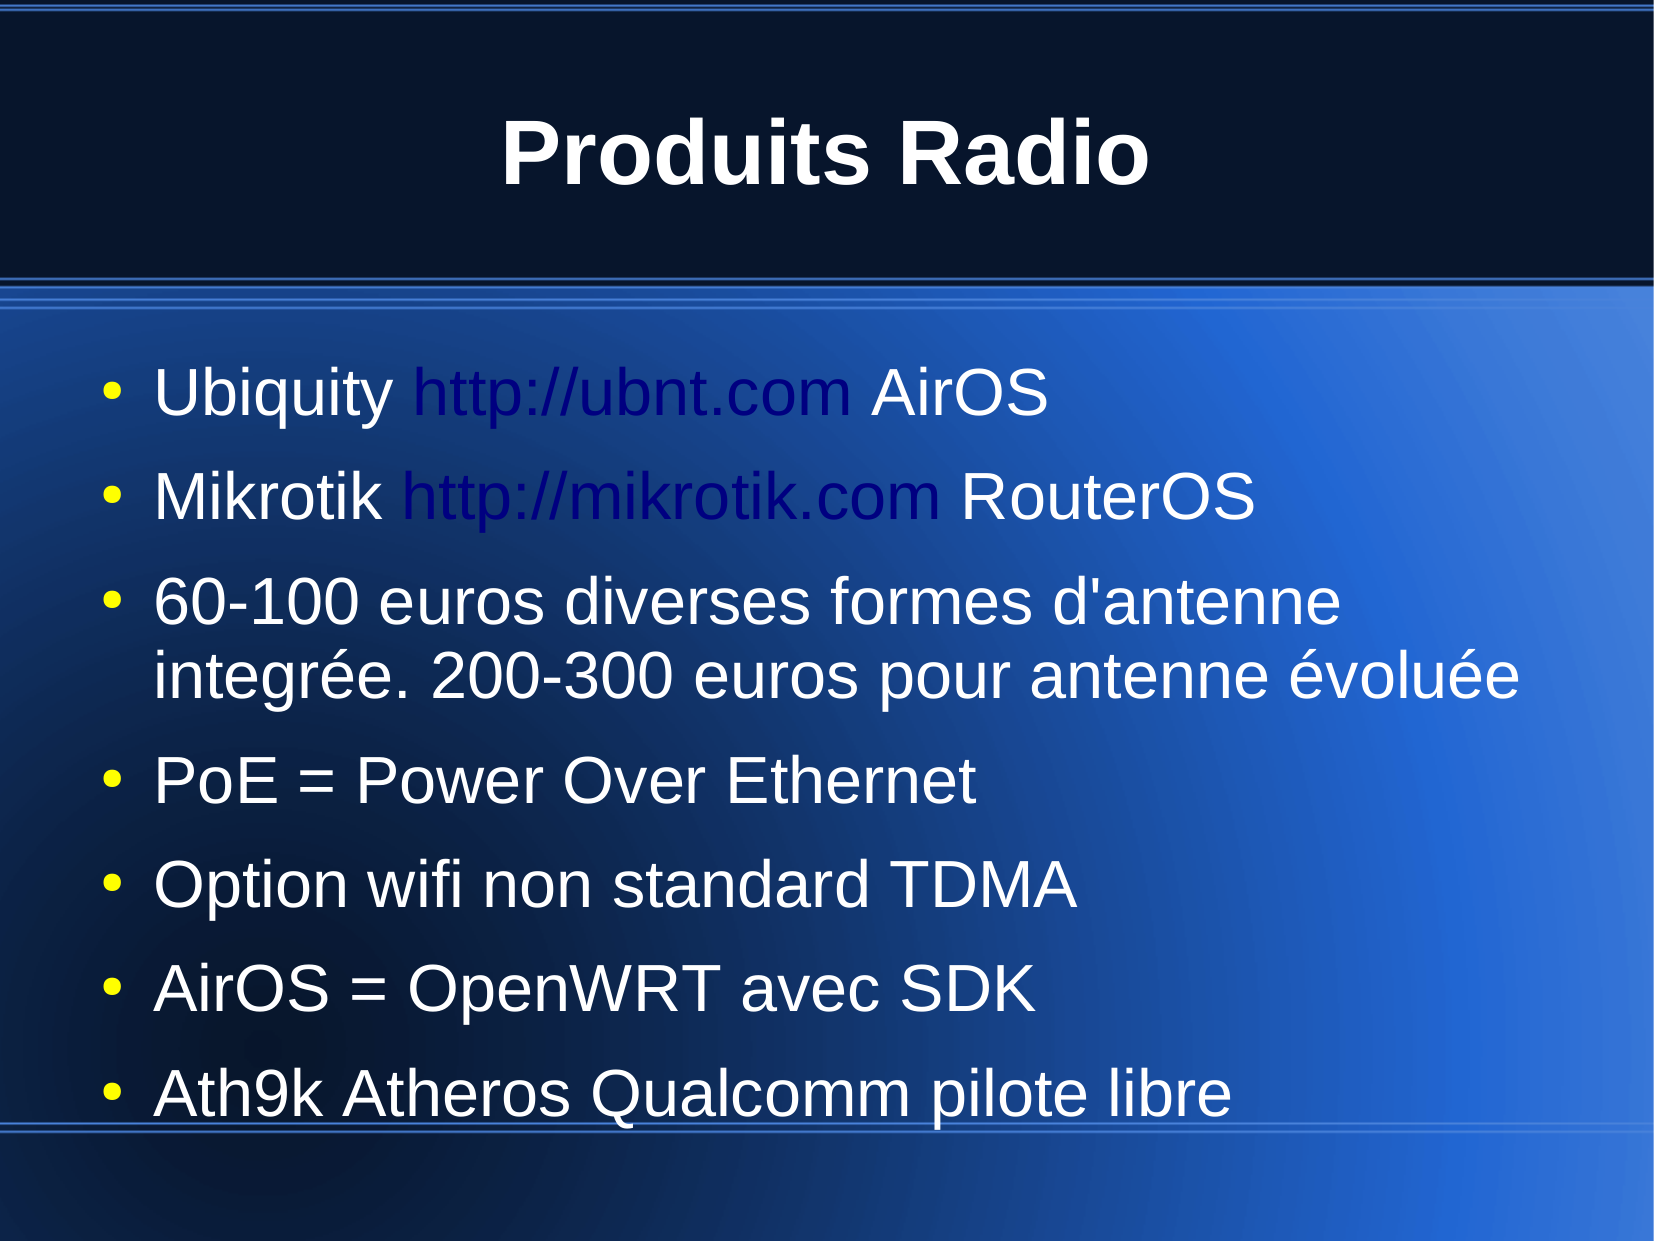

# Produits Radio
Ubiquity http://ubnt.com AirOS
Mikrotik http://mikrotik.com RouterOS
60-100 euros diverses formes d'antenne integrée. 200-300 euros pour antenne évoluée
PoE = Power Over Ethernet
Option wifi non standard TDMA
AirOS = OpenWRT avec SDK
Ath9k Atheros Qualcomm pilote libre